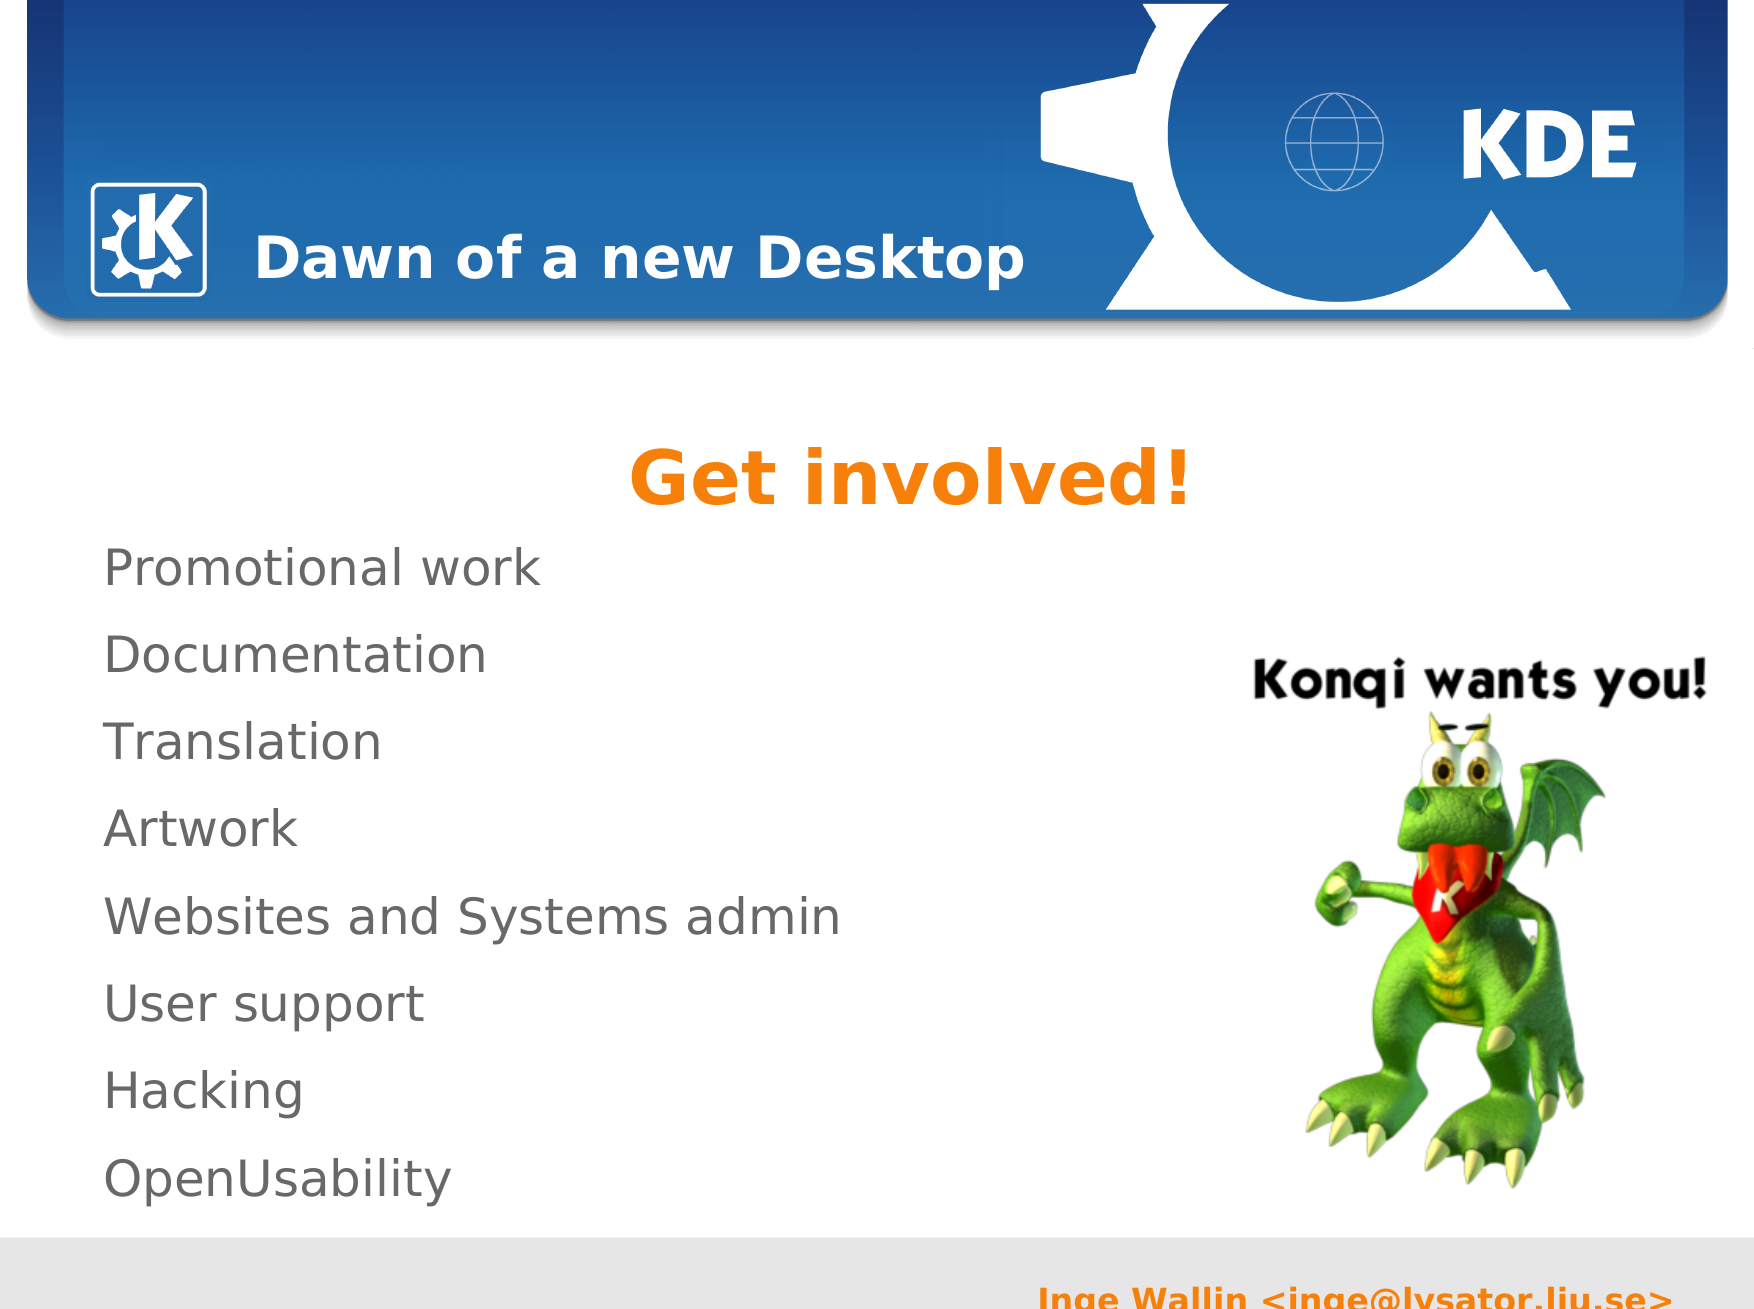

Dawn of a new Desktop
Get involved!
Promotional work
Documentation
Translation
Artwork
Websites and Systems admin
User support
Hacking
OpenUsability